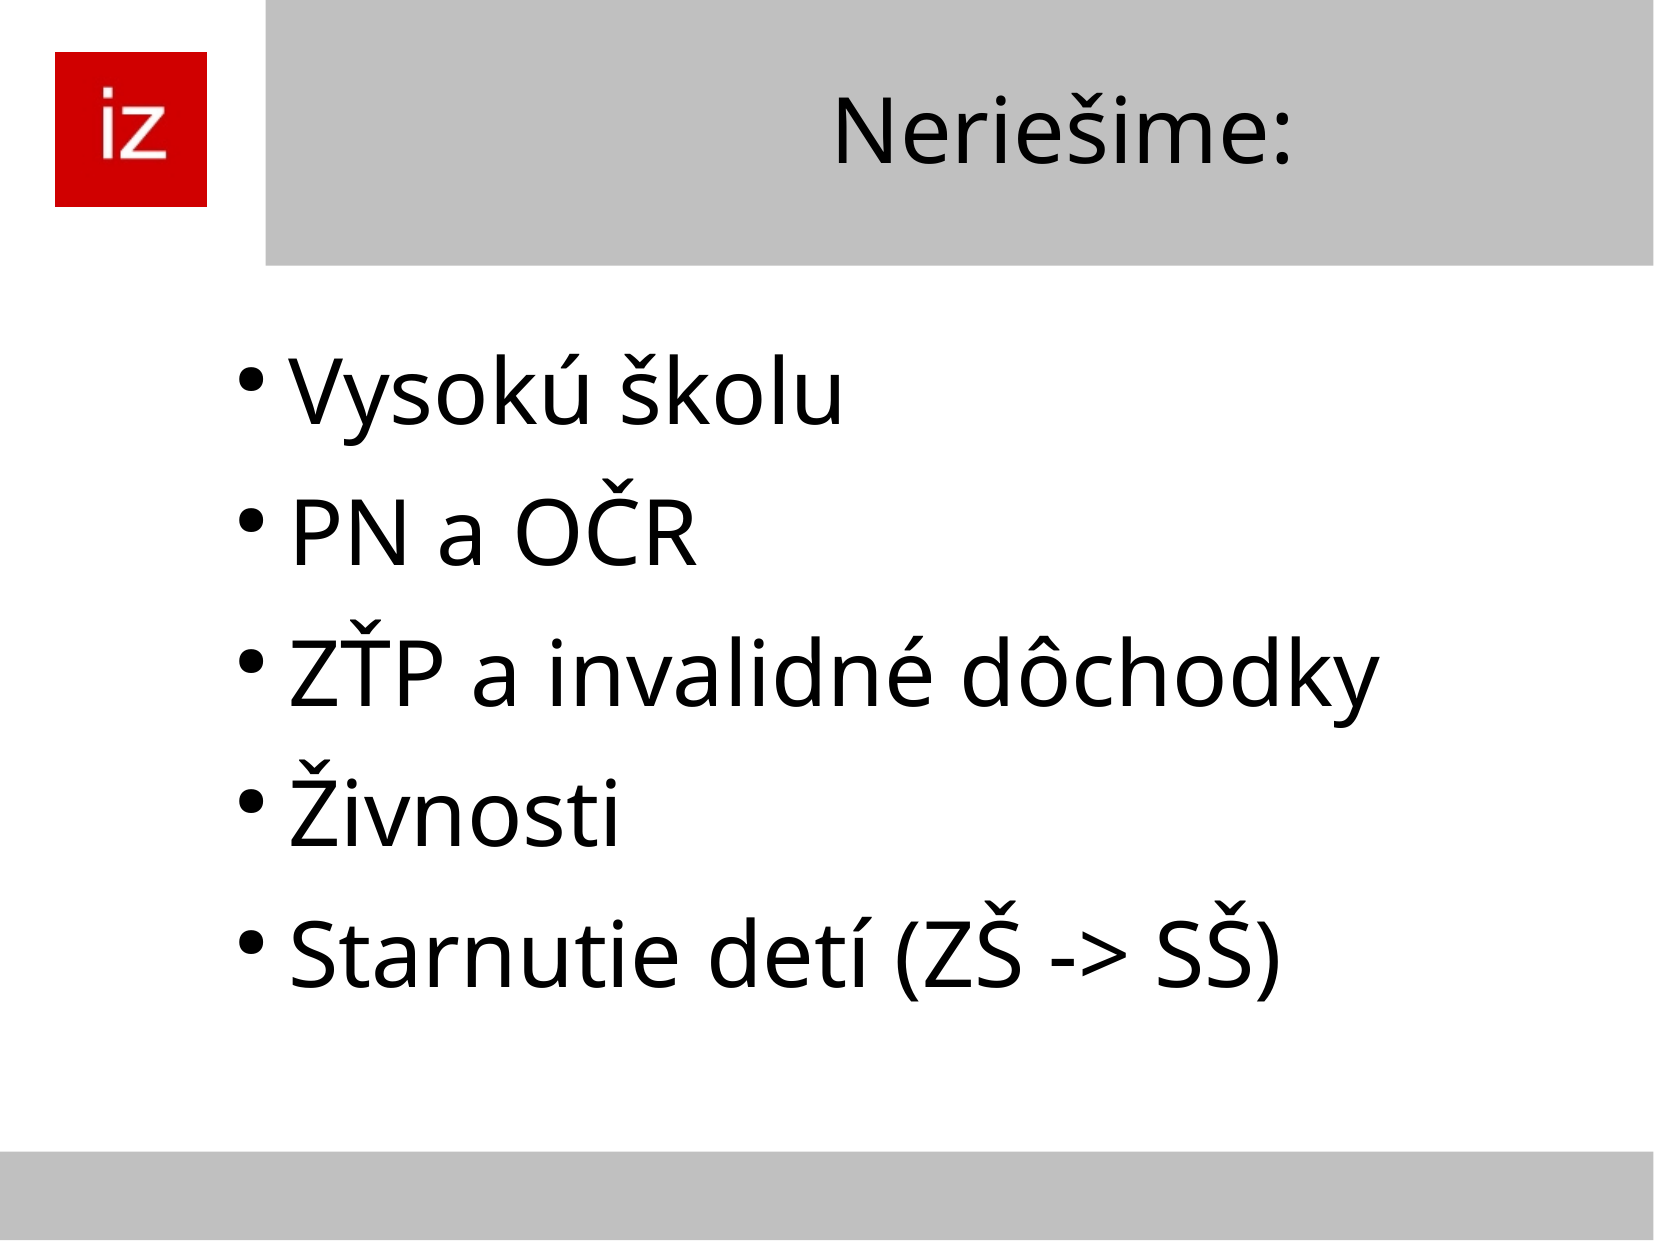

# Neriešime:
Vysokú školu
PN a OČR
ZŤP a invalidné dôchodky
Živnosti
Starnutie detí (ZŠ -> SŠ)